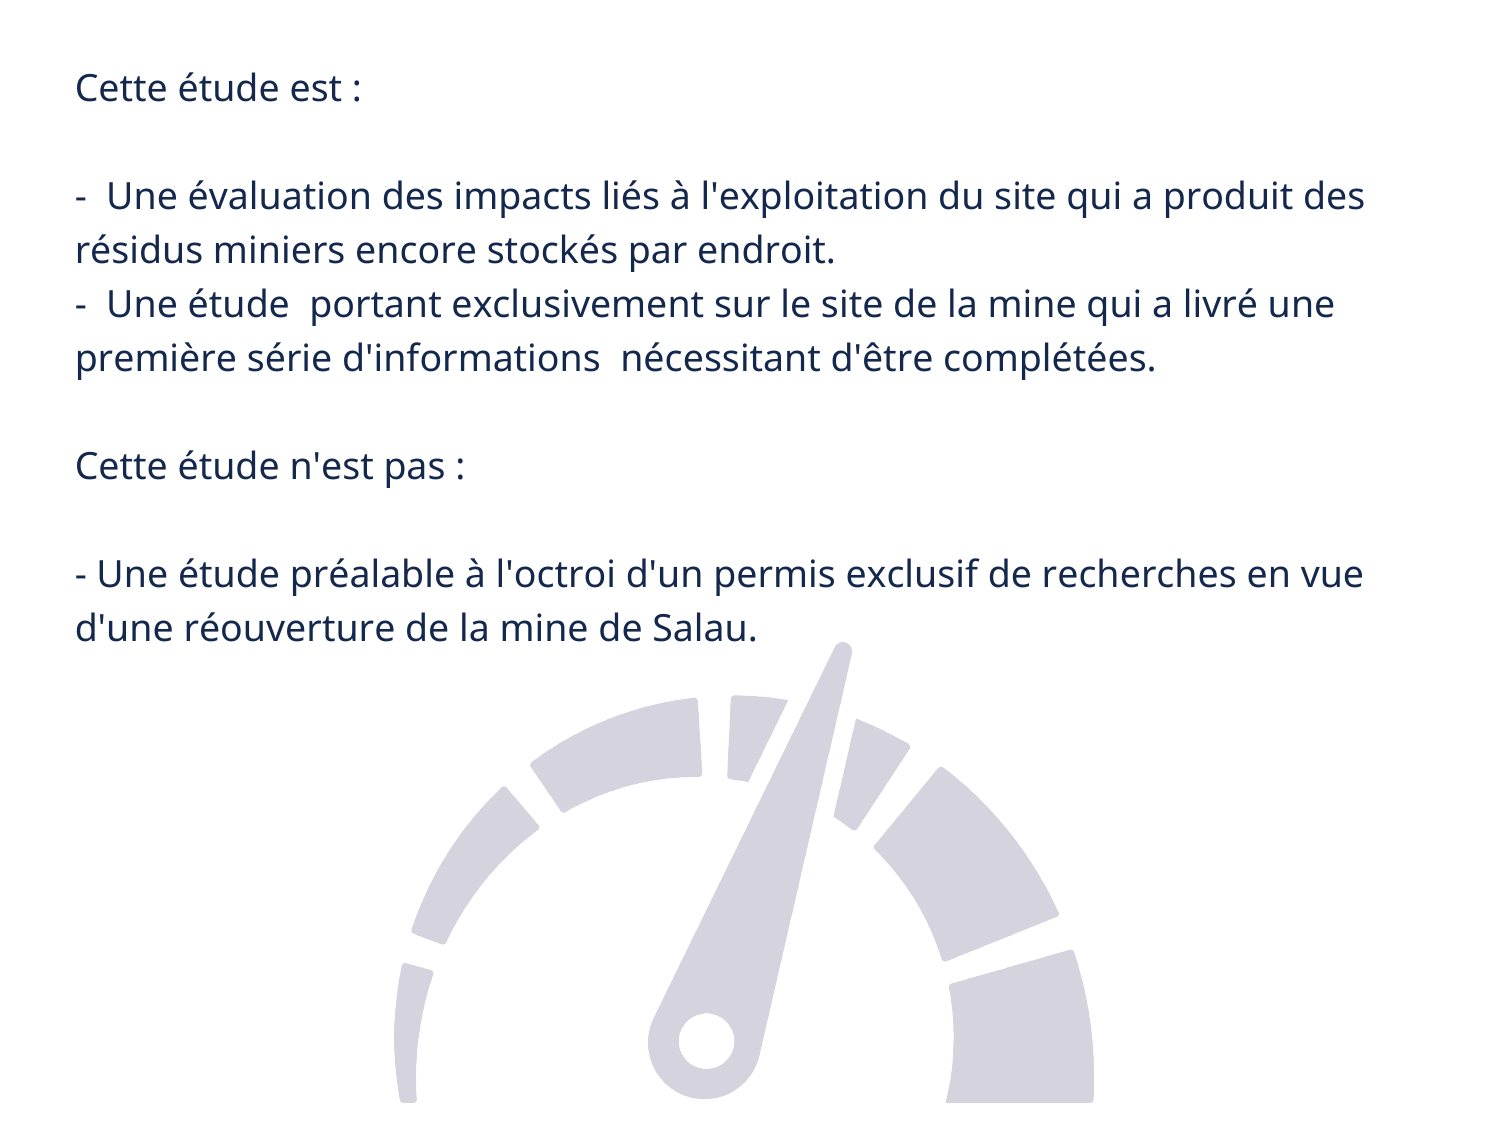

Cette étude est :
-  Une évaluation des impacts liés à l'exploitation du site qui a produit des résidus miniers encore stockés par endroit.
-  Une étude  portant exclusivement sur le site de la mine qui a livré une première série d'informations  nécessitant d'être complétées.
Cette étude n'est pas :
- Une étude préalable à l'octroi d'un permis exclusif de recherches en vue d'une réouverture de la mine de Salau.